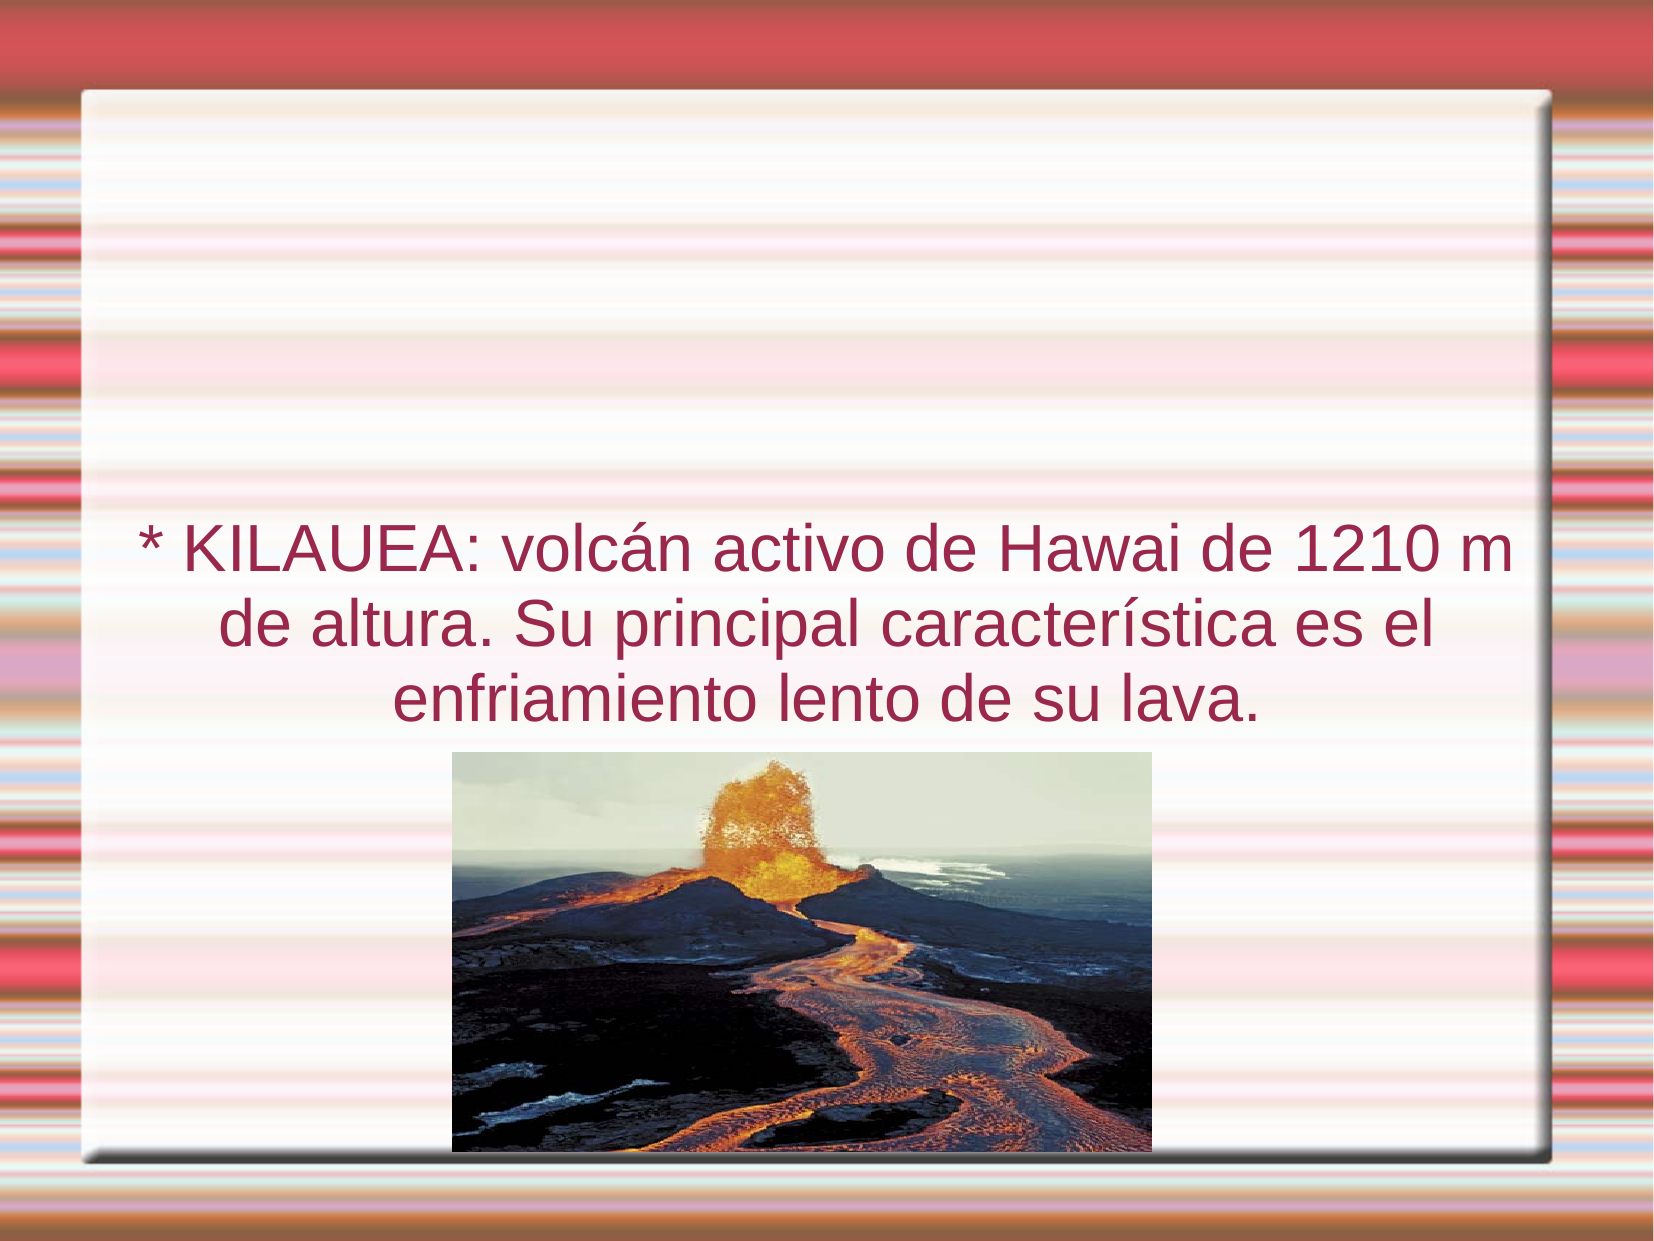

# * KILAUEA: volcán activo de Hawai de 1210 m de altura. Su principal característica es el enfriamiento lento de su lava.